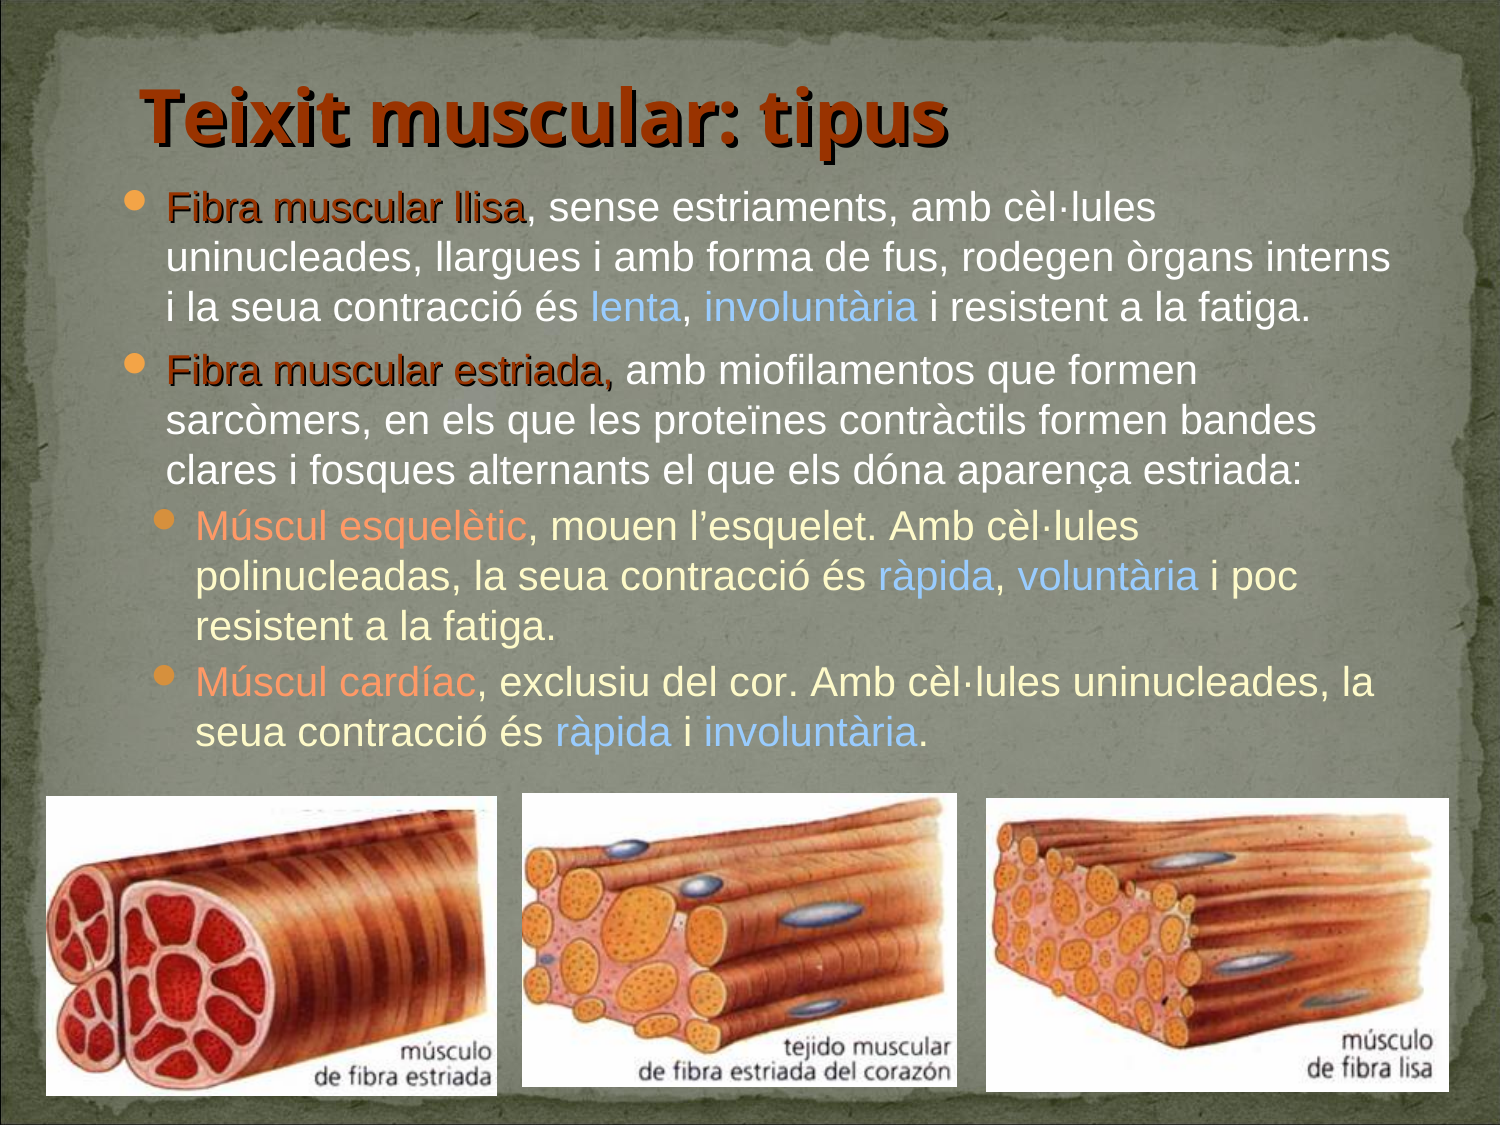

# Teixit muscular: tipus
Fibra muscular llisa, sense estriaments, amb cèl·lules uninucleades, llargues i amb forma de fus, rodegen òrgans interns i la seua contracció és lenta, involuntària i resistent a la fatiga.
Fibra muscular estriada, amb miofilamentos que formen sarcòmers, en els que les proteïnes contràctils formen bandes clares i fosques alternants el que els dóna aparença estriada:
Múscul esquelètic, mouen l’esquelet. Amb cèl·lules polinucleadas, la seua contracció és ràpida, voluntària i poc resistent a la fatiga.
Múscul cardíac, exclusiu del cor. Amb cèl·lules uninucleades, la seua contracció és ràpida i involuntària.